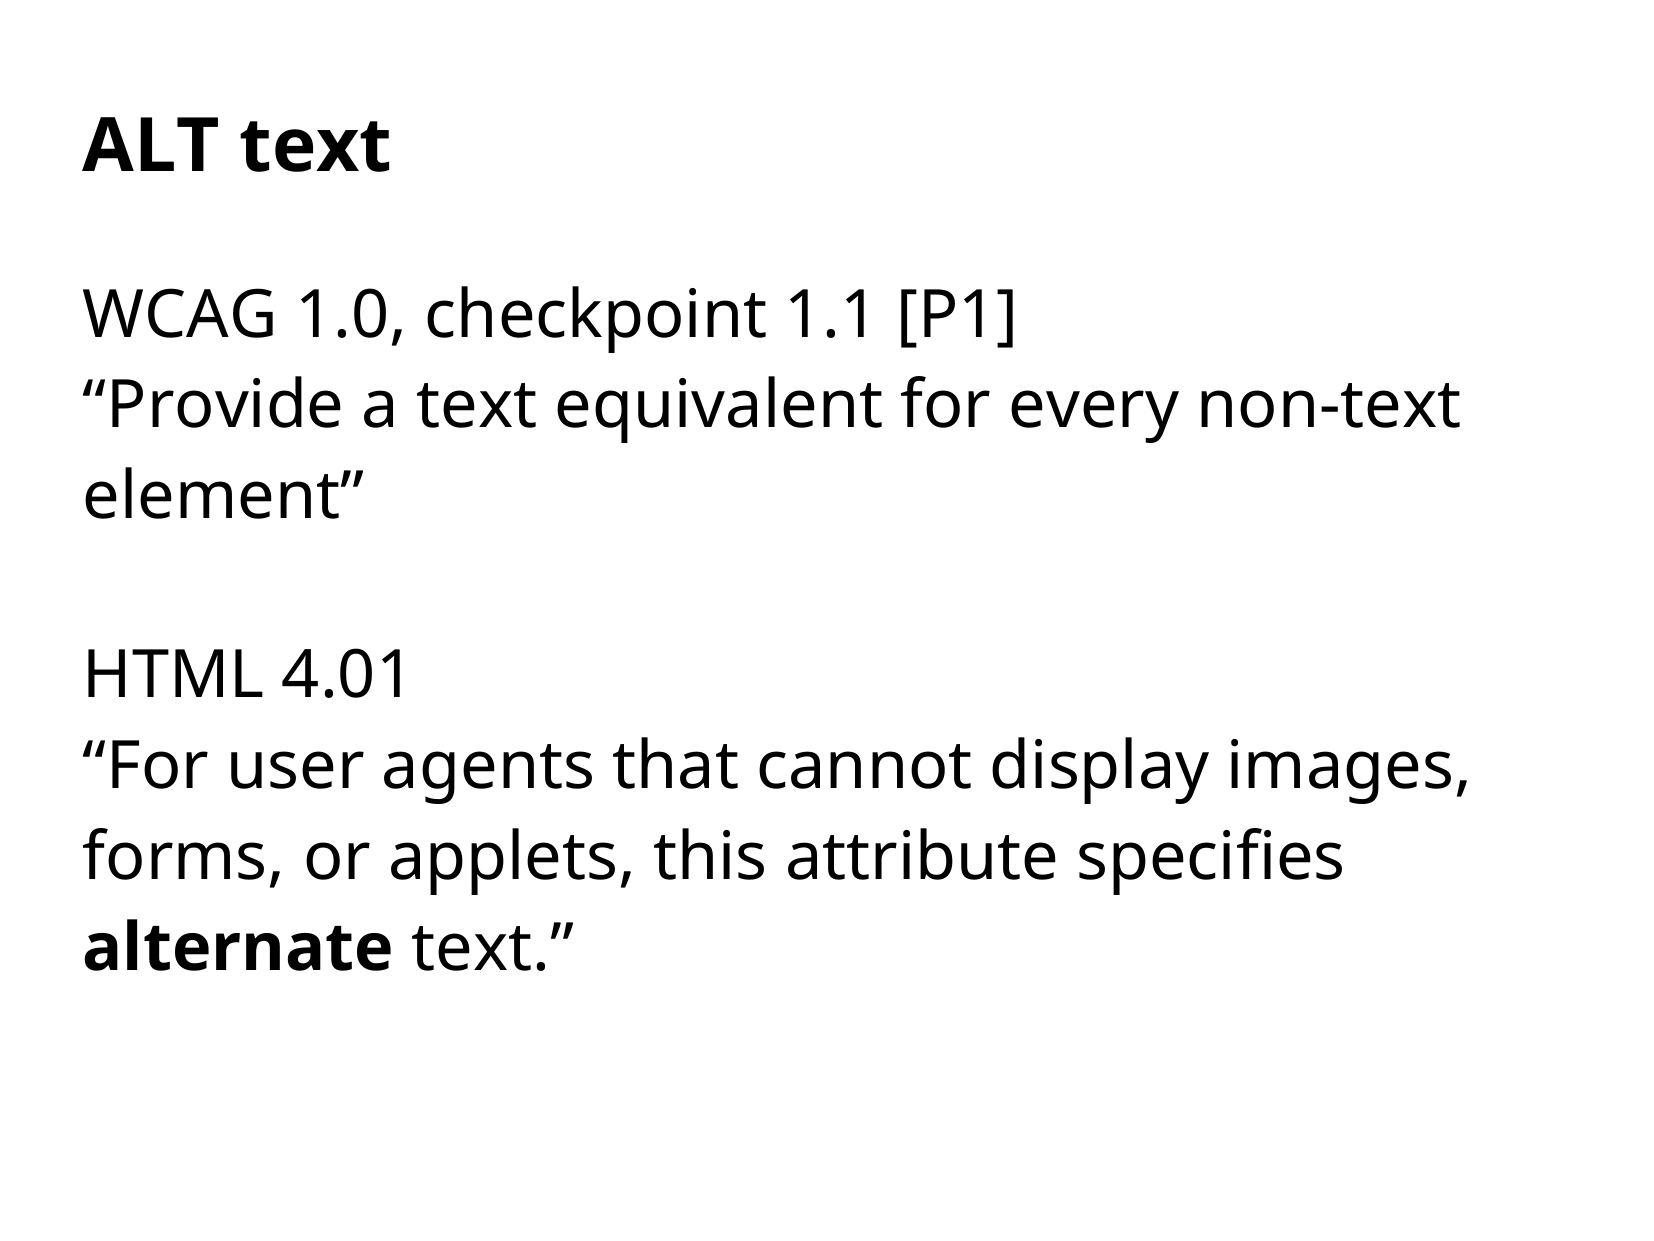

# ALT text
WCAG 1.0, checkpoint 1.1 [P1]
“Provide a text equivalent for every non-text element”
HTML 4.01
“For user agents that cannot display images, forms, or applets, this attribute specifies alternate text.”